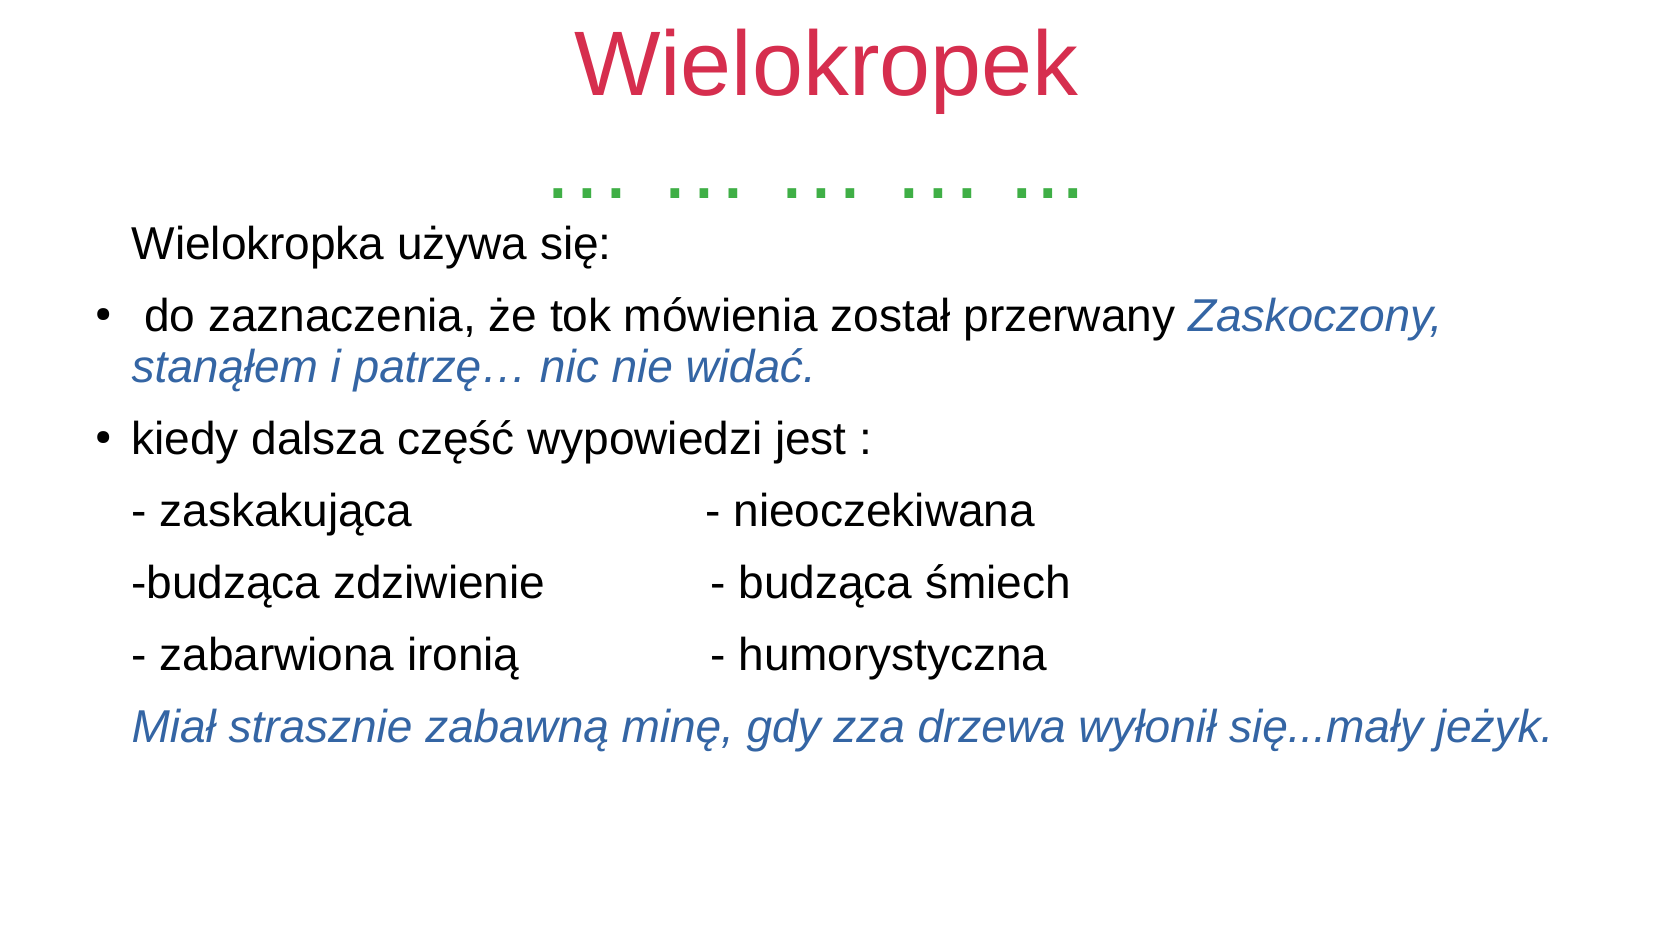

# Wielokropek … … … … ...
Wielokropka używa się:
 do zaznaczenia, że tok mówienia został przerwany Zaskoczony, stanąłem i patrzę… nic nie widać.
kiedy dalsza część wypowiedzi jest :
- zaskakująca - nieoczekiwana
-budząca zdziwienie - budząca śmiech
- zabarwiona ironią - humorystyczna
Miał strasznie zabawną minę, gdy zza drzewa wyłonił się...mały jeżyk.